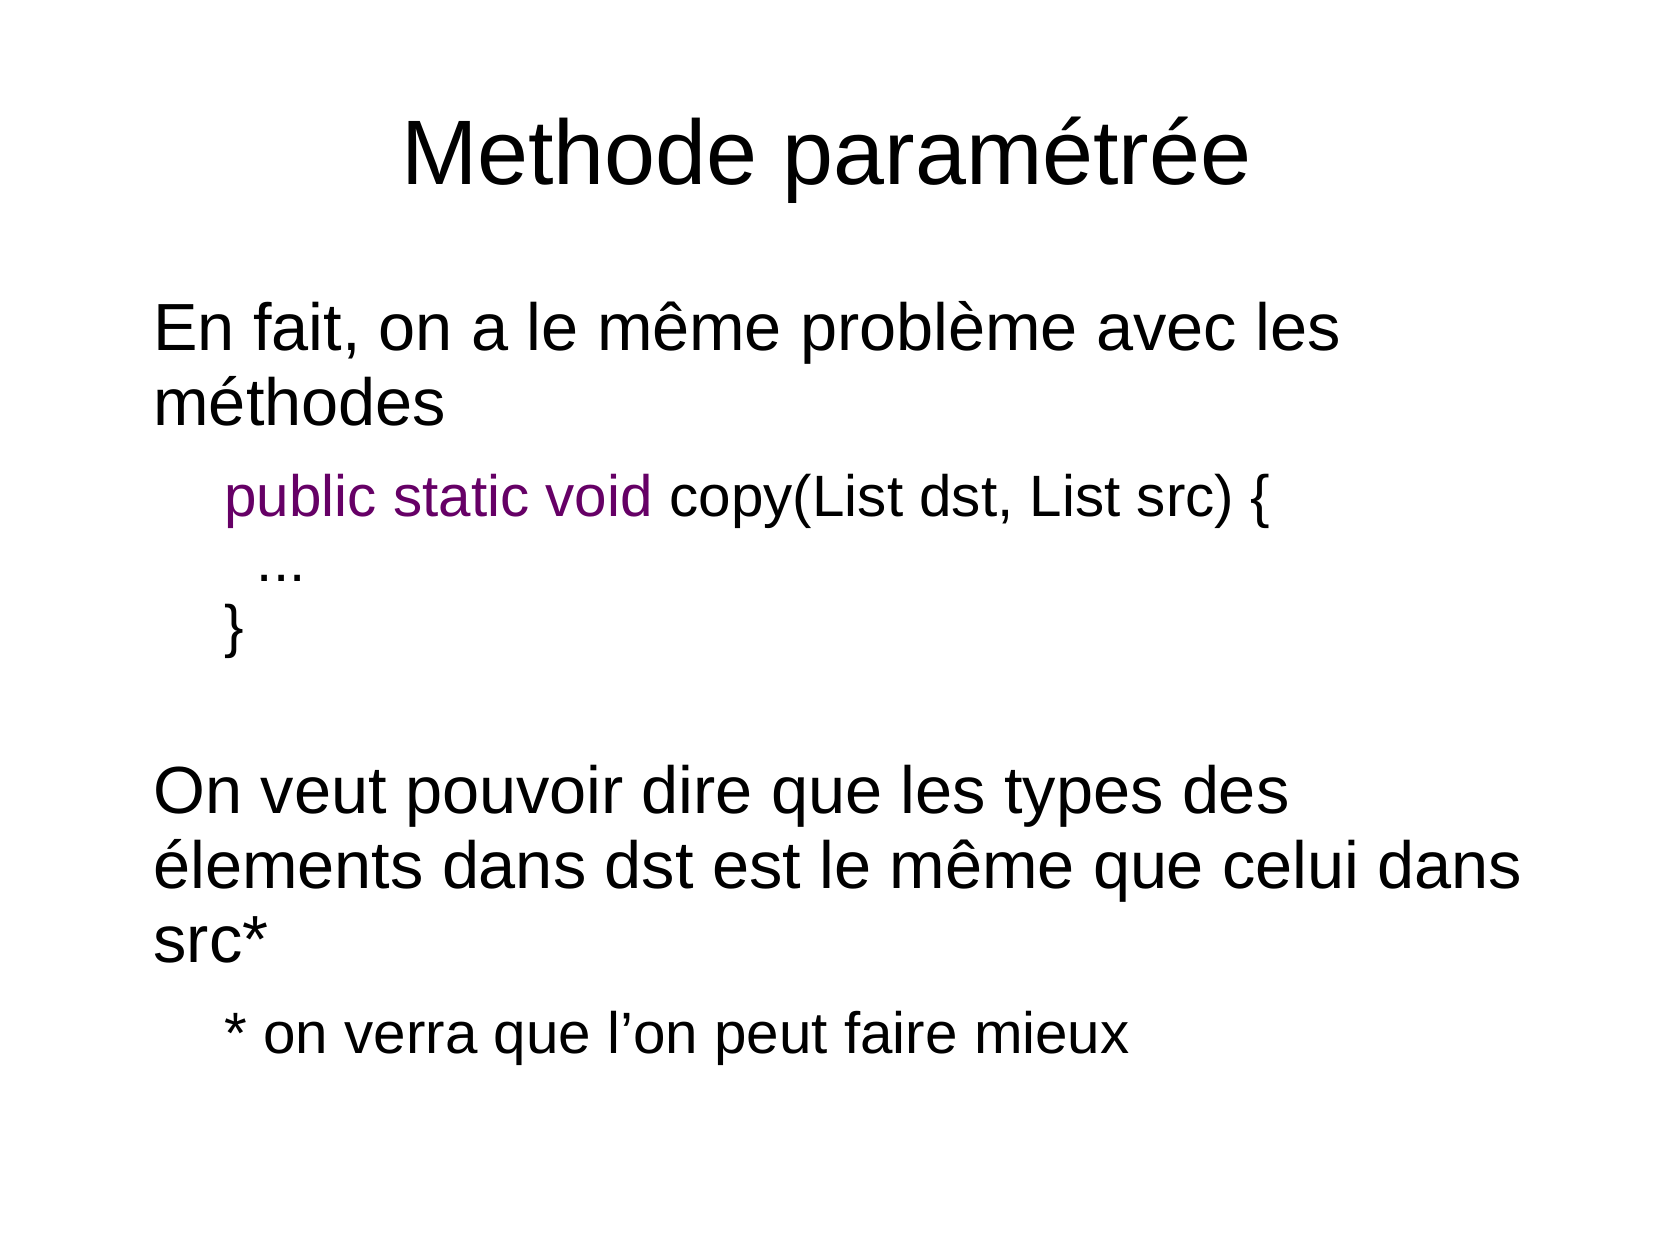

# Methode paramétrée
En fait, on a le même problème avec les méthodes
public static void copy(List dst, List src) {
 ...
}
On veut pouvoir dire que les types des élements dans dst est le même que celui dans src*
* on verra que l’on peut faire mieux